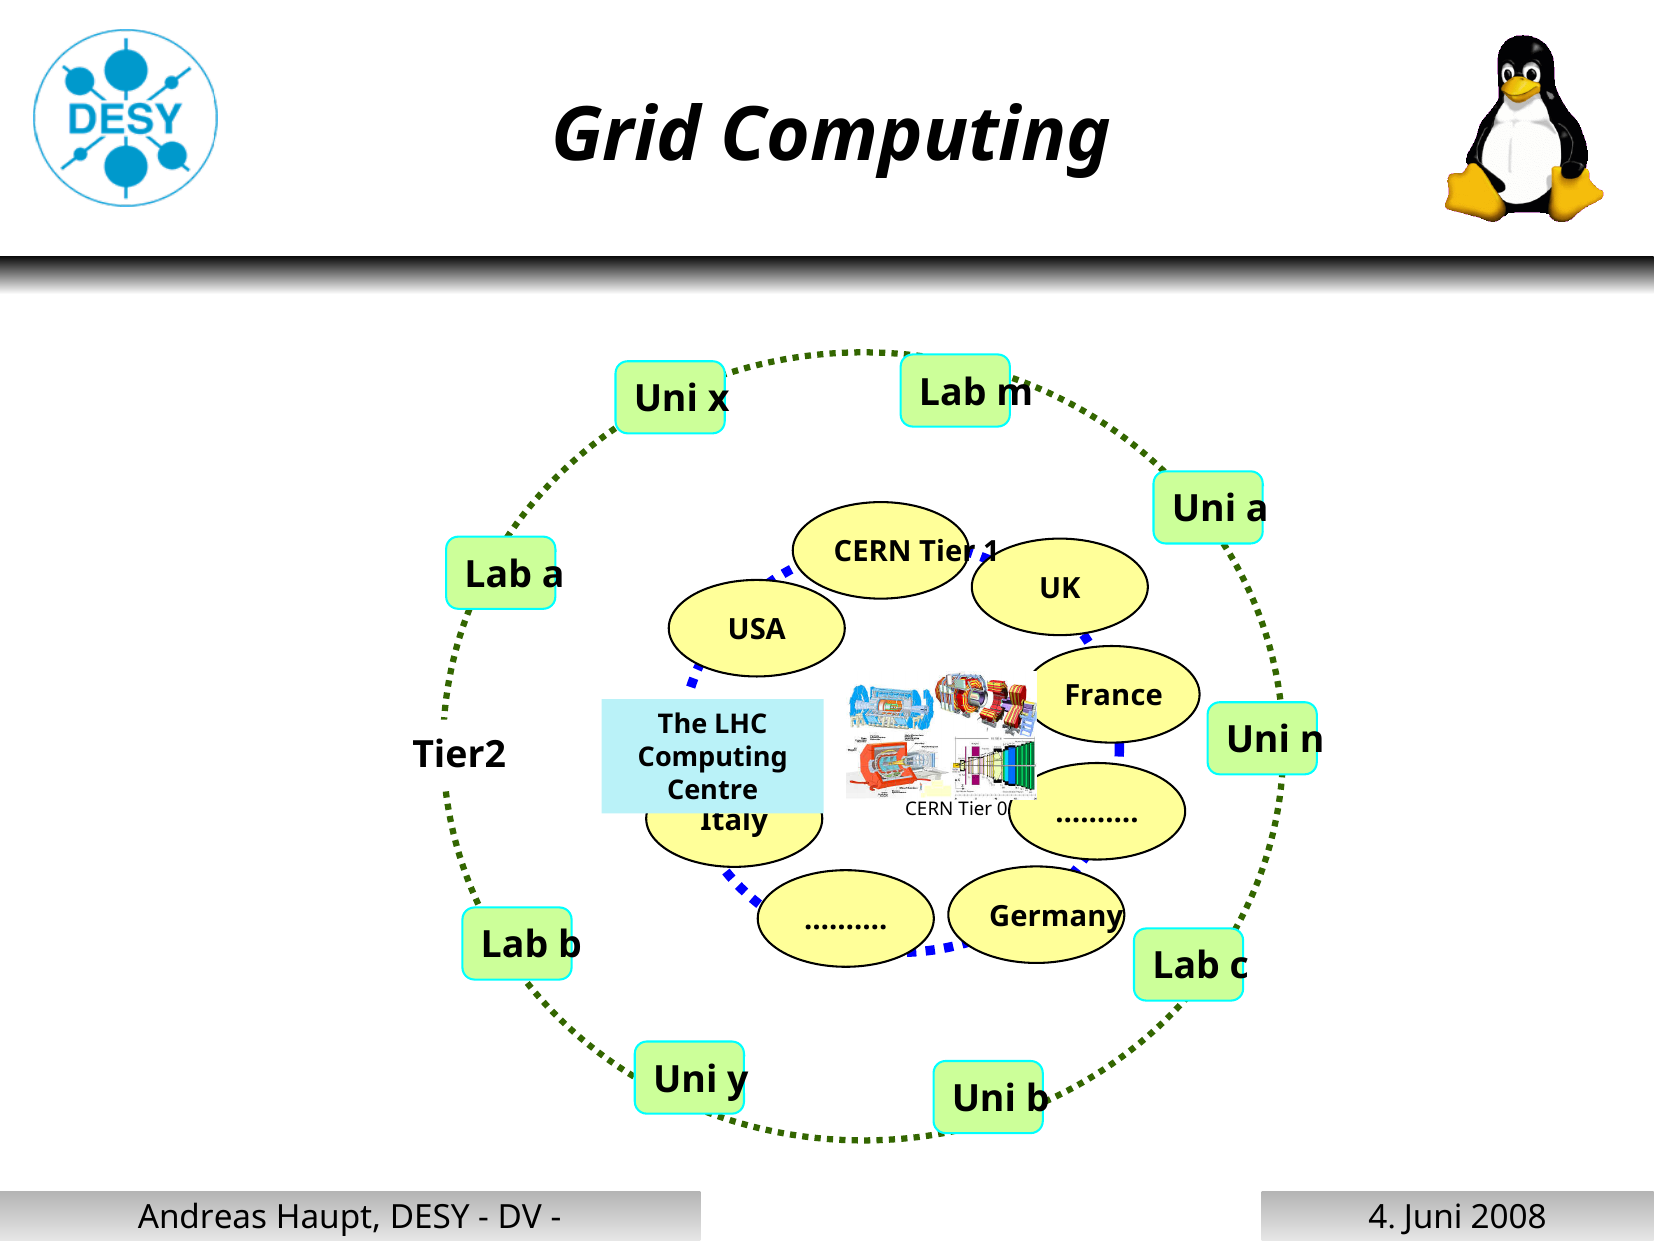

# Grid Computing
Lab m
Uni x
Uni a
Lab a
Uni n
Tier2
Lab b
Lab c
Uni y
Uni b
CERN Tier 1
UK
USA
France
Tier 1
Italy
……….
……….
Germany
The LHC Computing Centre
CERN Tier 0